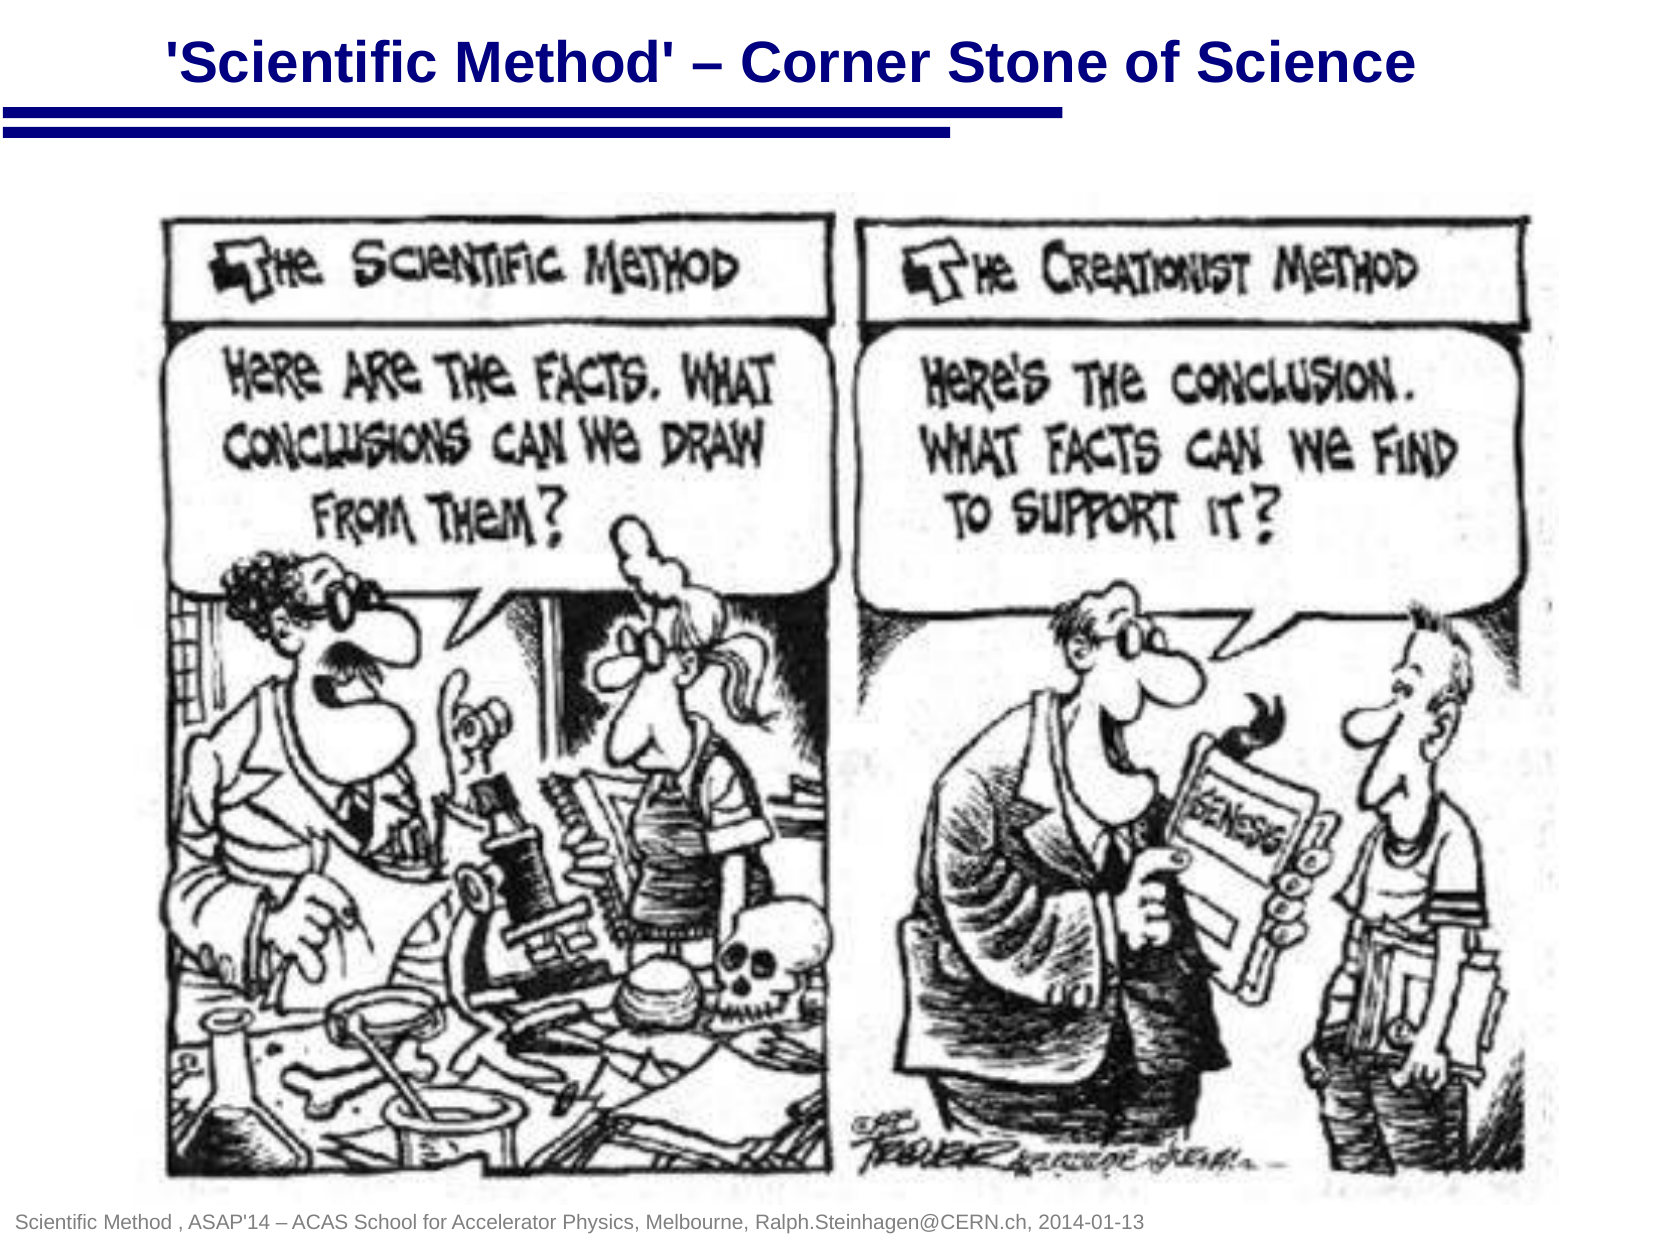

# 'Scientific Method' – Corner Stone of Science